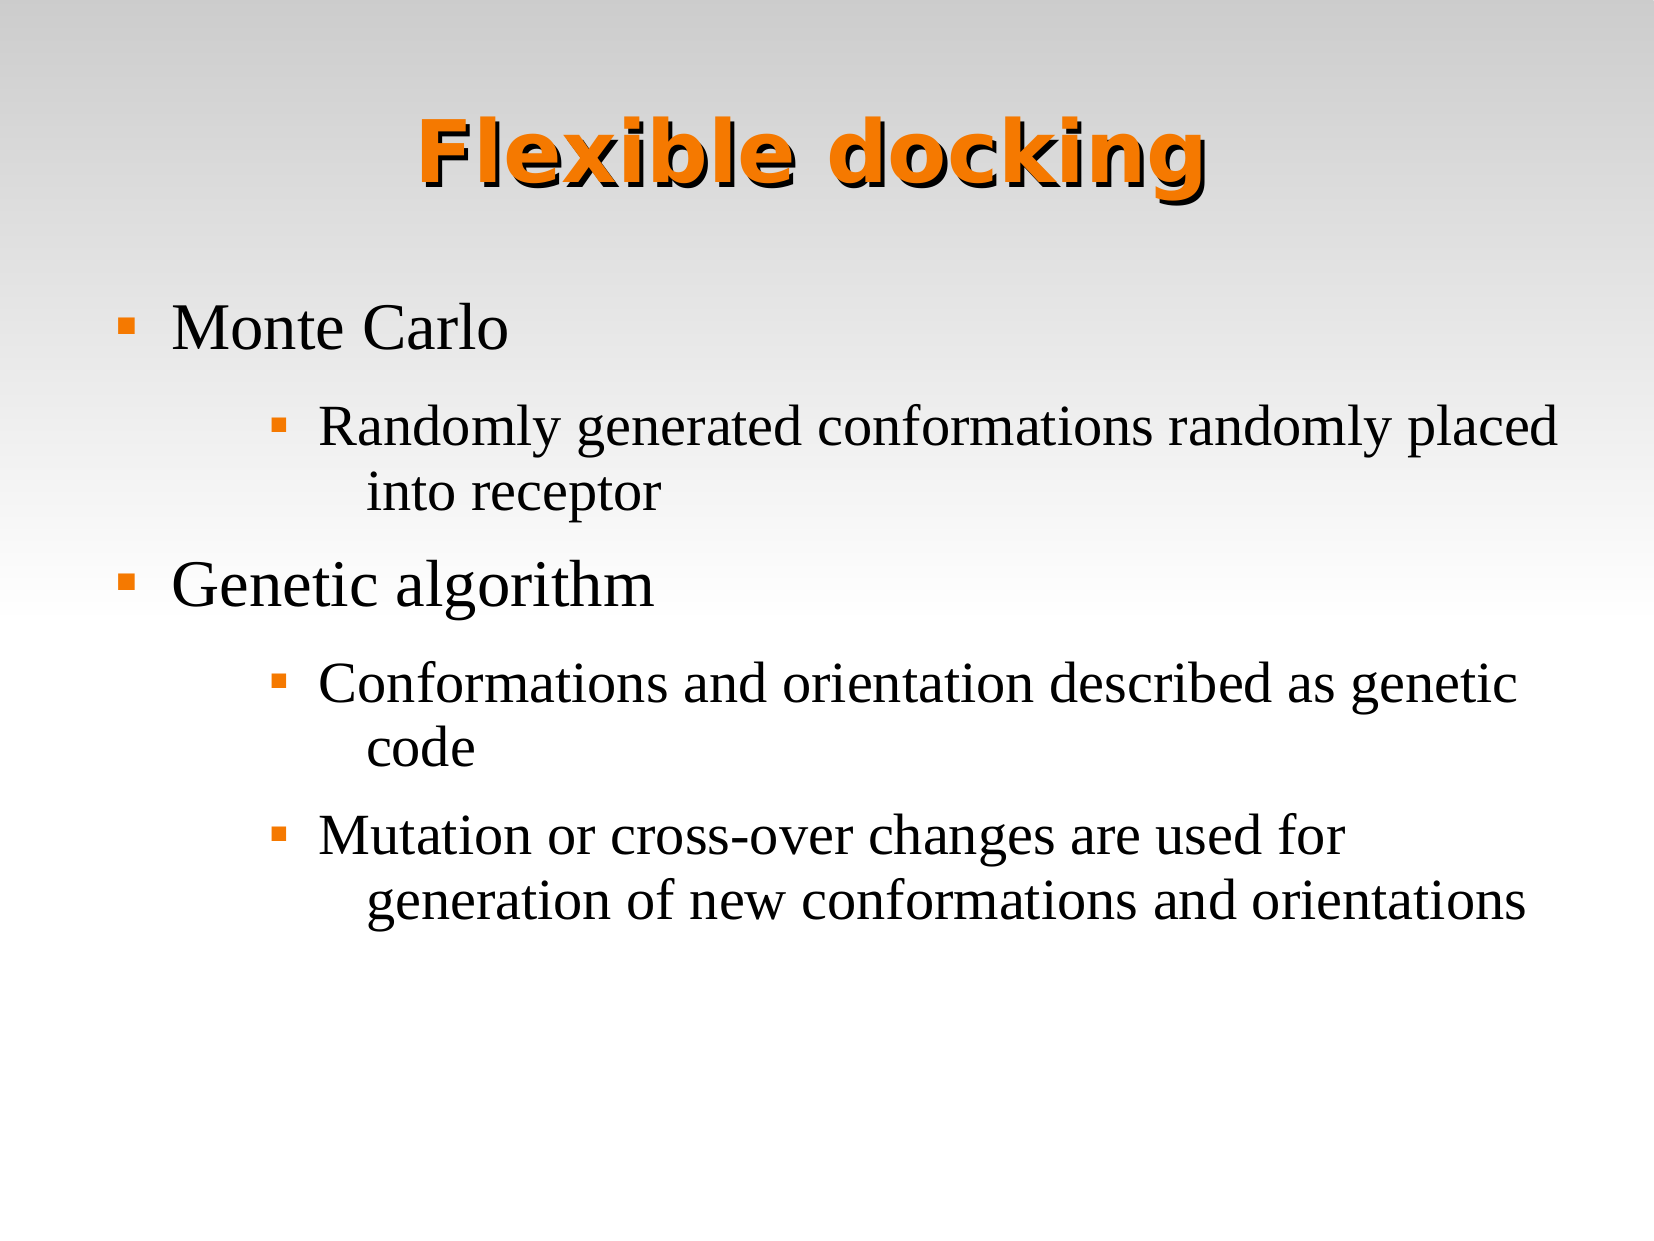

# Flexible docking
Monte Carlo
Randomly generated conformations randomly placed into receptor
Genetic algorithm
Conformations and orientation described as genetic code
Mutation or cross-over changes are used for generation of new conformations and orientations